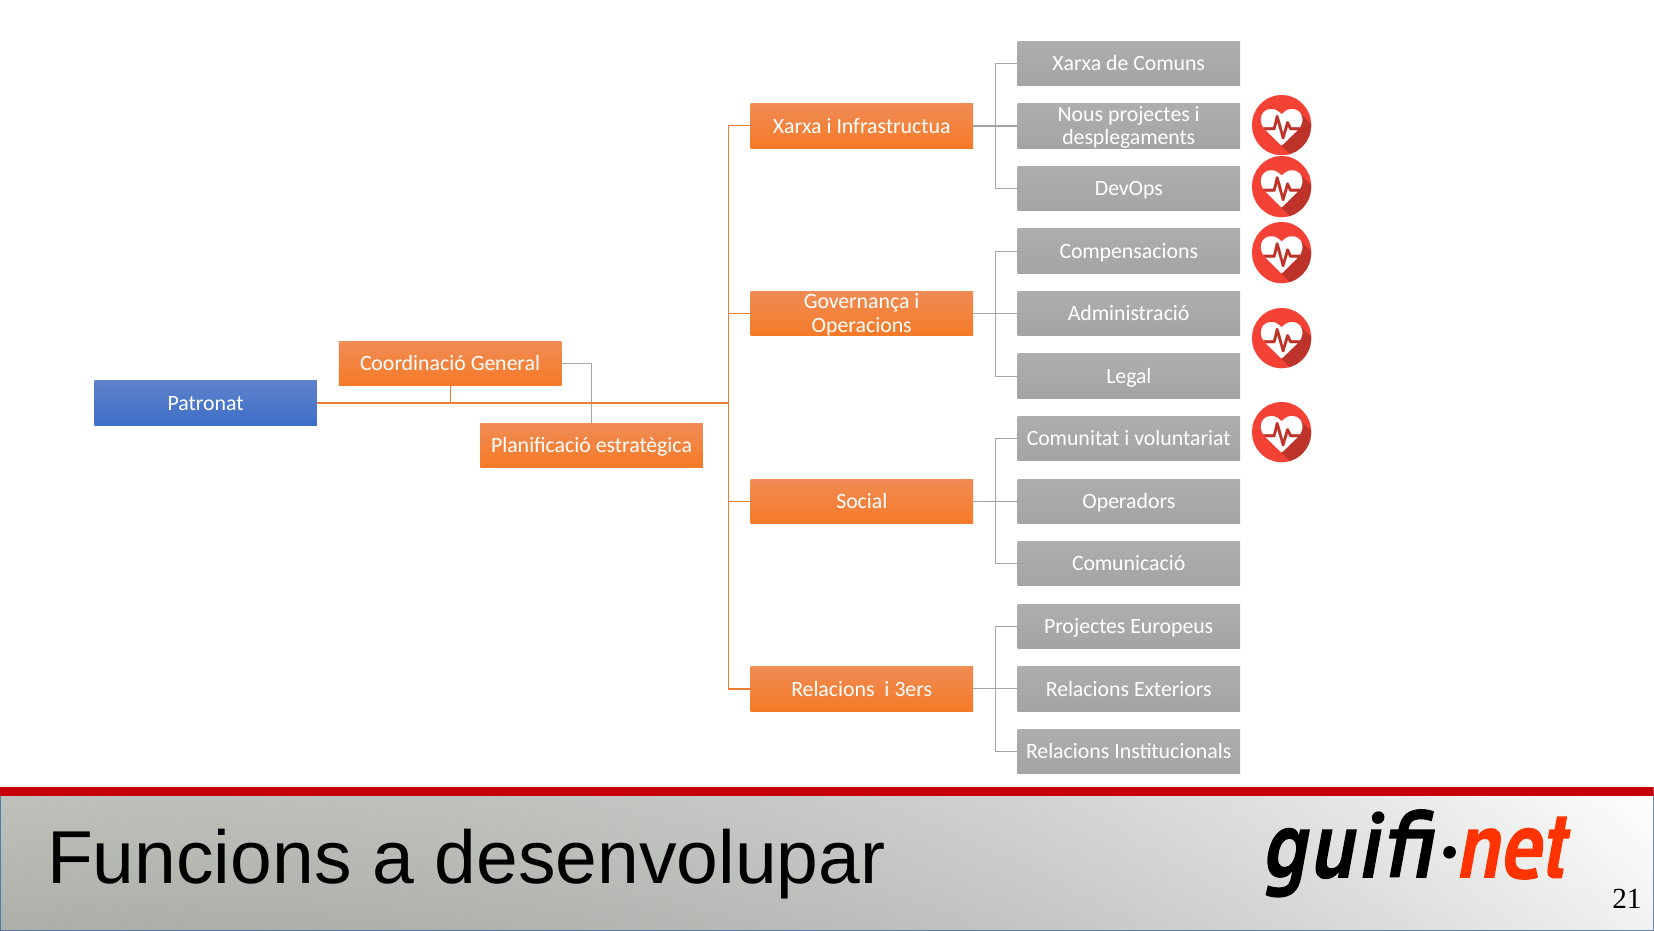

Xarxa de Comuns
Xarxa i Infrastructua
Nous projectes i desplegaments
DevOps
Compensacions
Governança i Operacions
Administració
Coordinació General
Legal
Patronat
Comunitat i voluntariat
Planificació estratègica
Social
Operadors
Comunicació
Projectes Europeus
Relacions i 3ers
Relacions Exteriors
Relacions Institucionals
# Funcions a desenvolupar
21